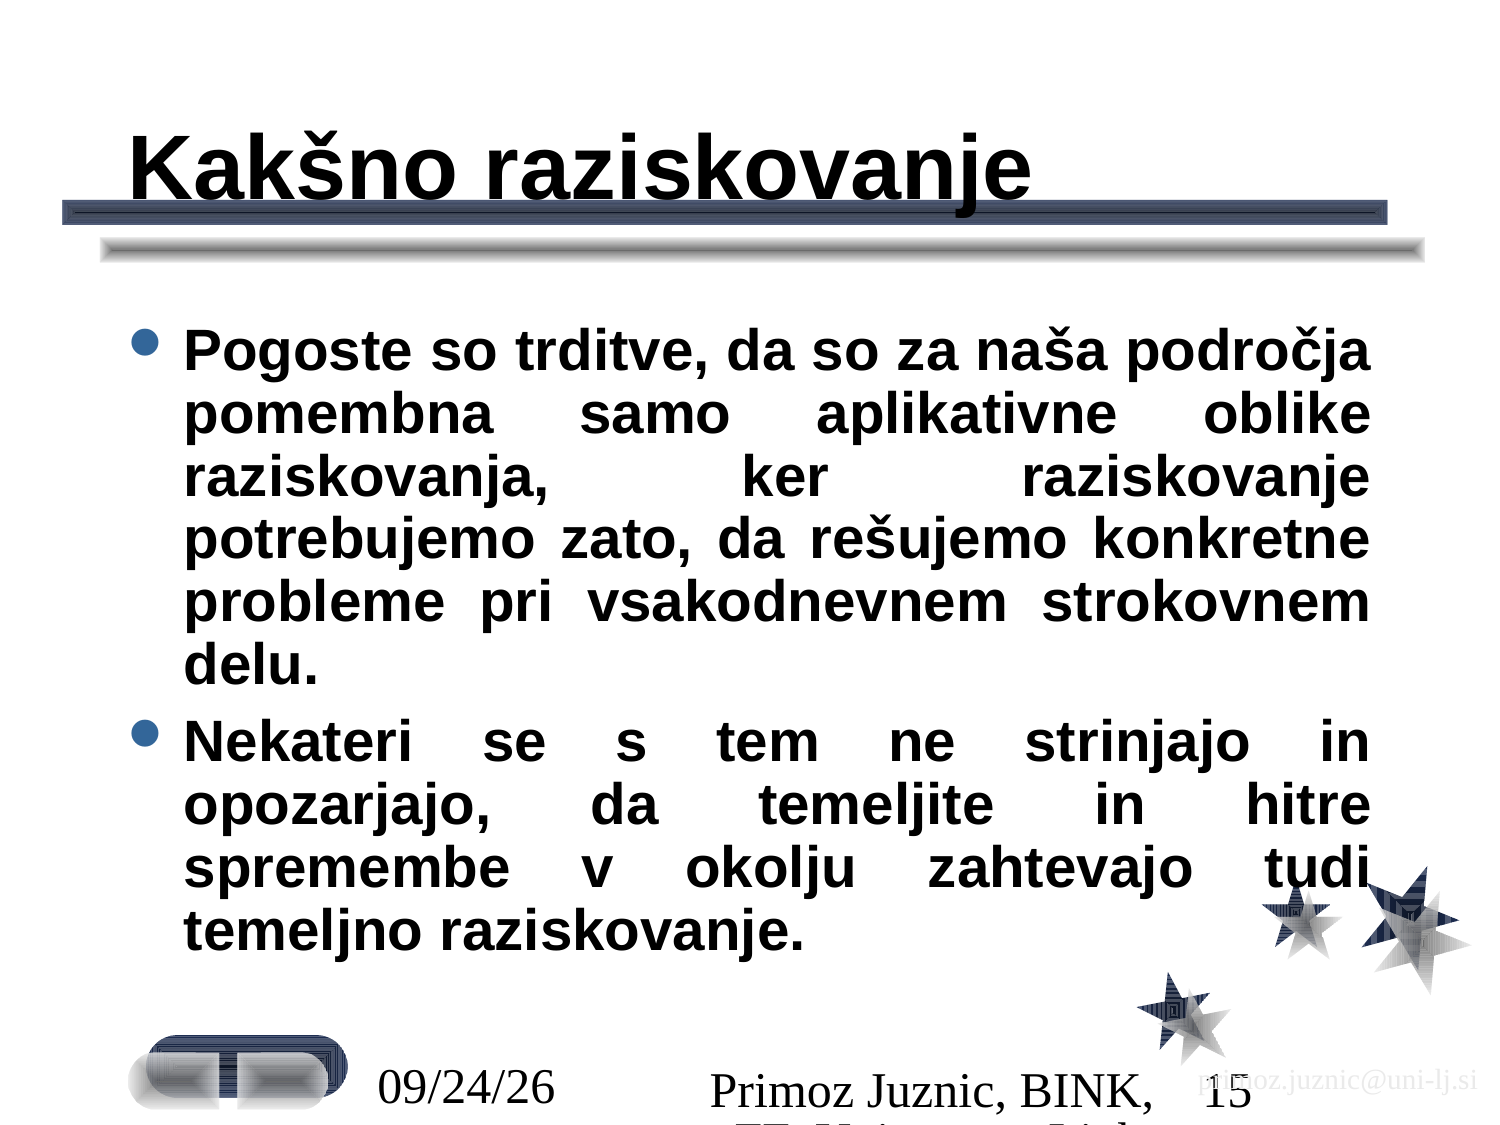

# Kakšno raziskovanje
Pogoste so trditve, da so za naša področja pomembna samo aplikativne oblike raziskovanja, ker raziskovanje potrebujemo zato, da rešujemo konkretne probleme pri vsakodnevnem strokovnem delu.
Nekateri se s tem ne strinjajo in opozarjajo, da temeljite in hitre spremembe v okolju zahtevajo tudi temeljno raziskovanje.
Primoz Juznic, BINK, FF, Univerza v Ljubljani
15